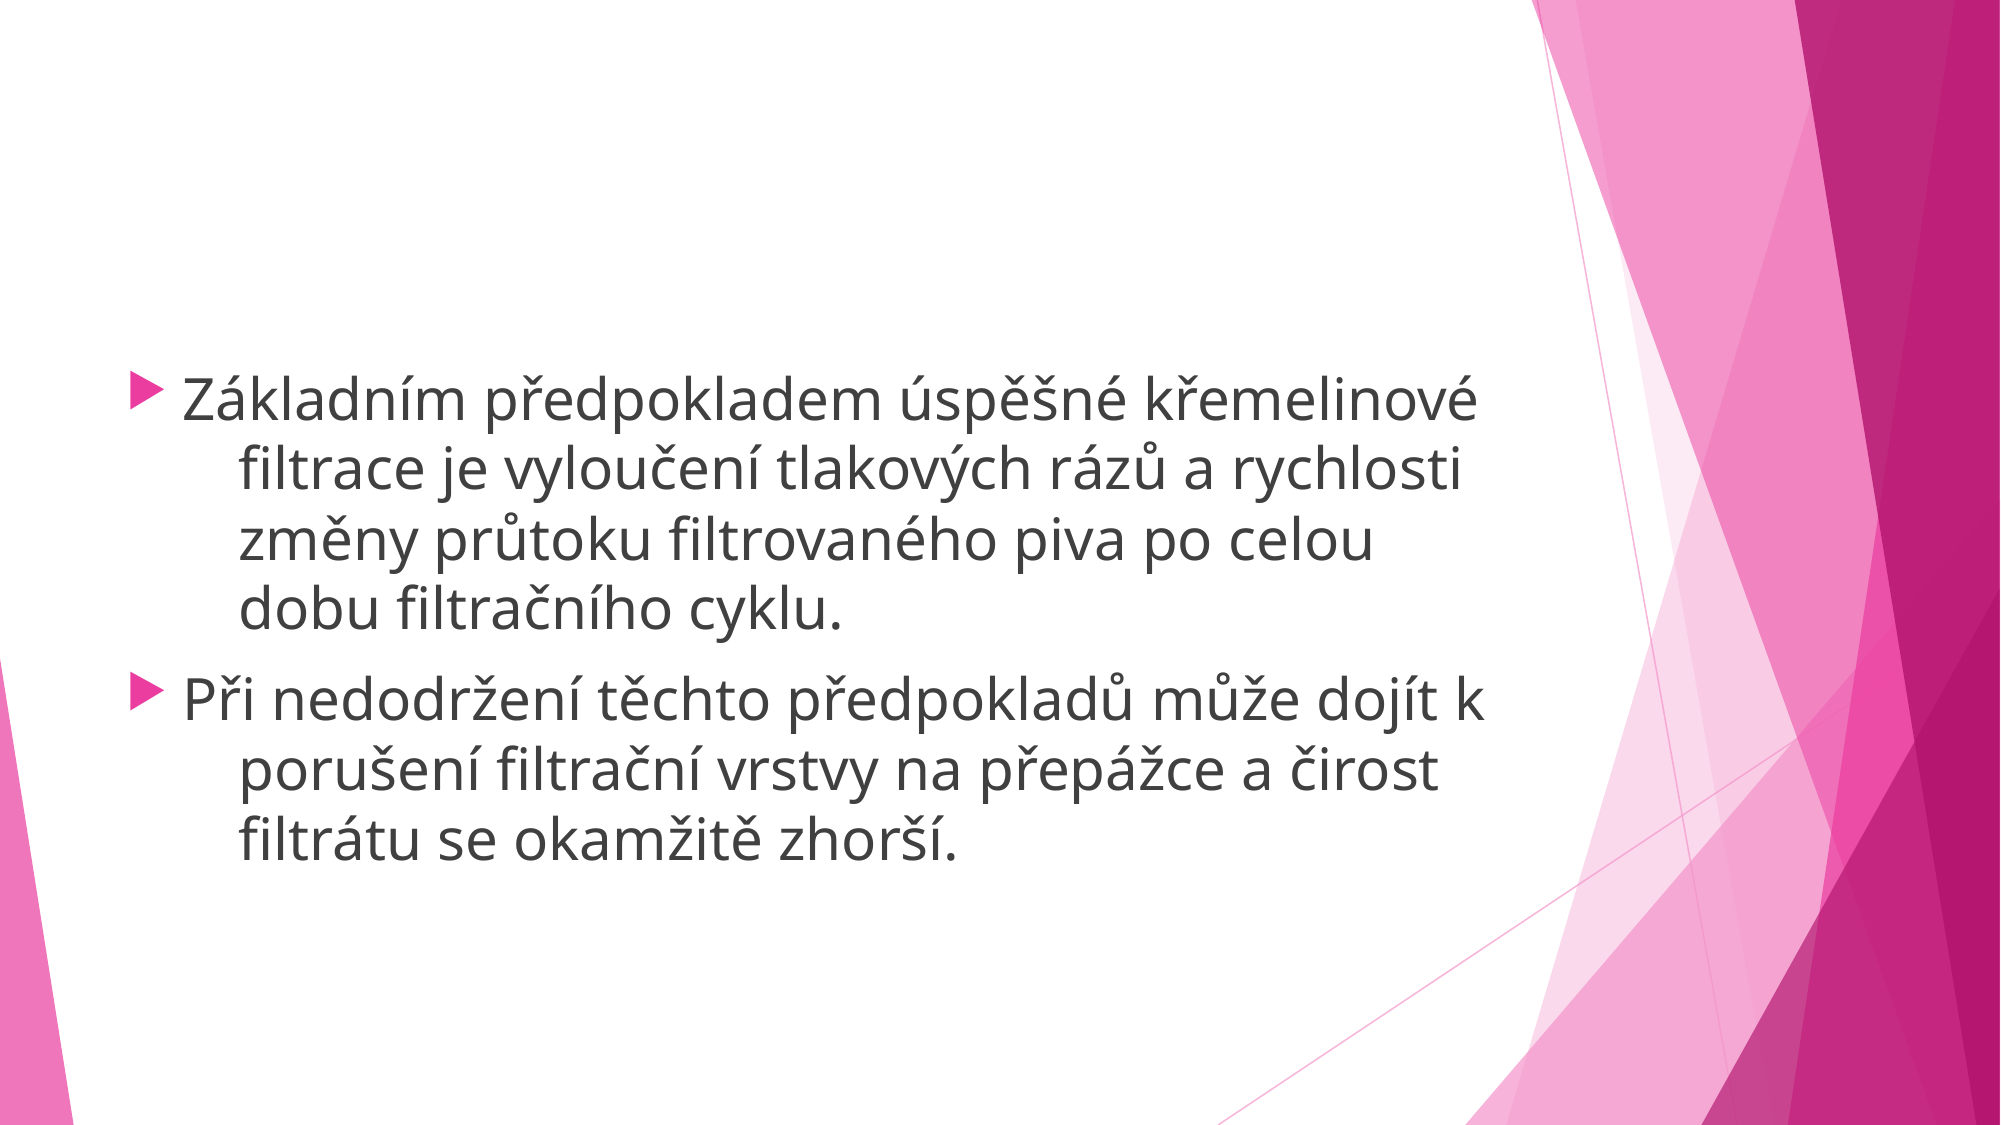

#
Základním předpokladem úspěšné křemelinové filtrace je vyloučení tlakových rázů a rychlosti změny průtoku filtrovaného piva po celou dobu filtračního cyklu.
Při nedodržení těchto předpokladů může dojít k porušení filtrační vrstvy na přepážce a čirost filtrátu se okamžitě zhorší.